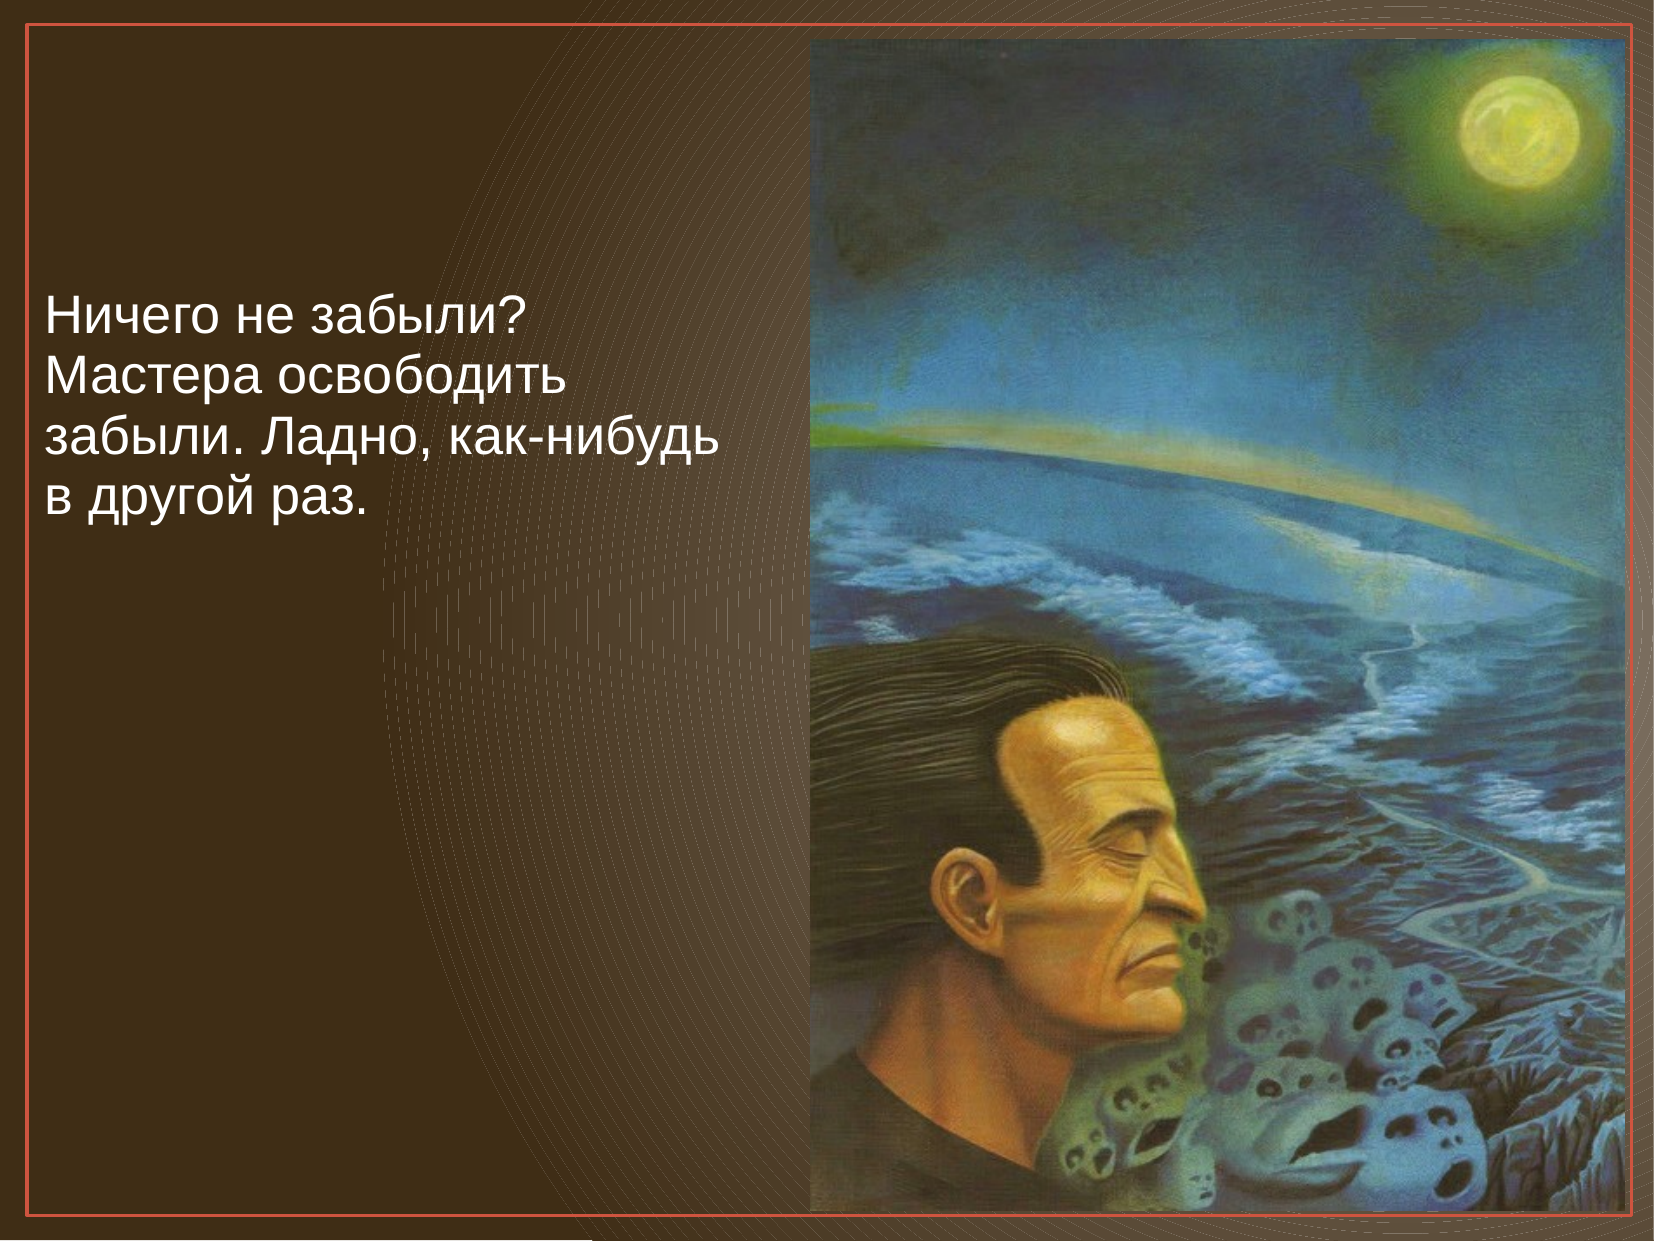

Ничего не забыли? Мастера освободить забыли. Ладно, как-нибудь в другой раз.